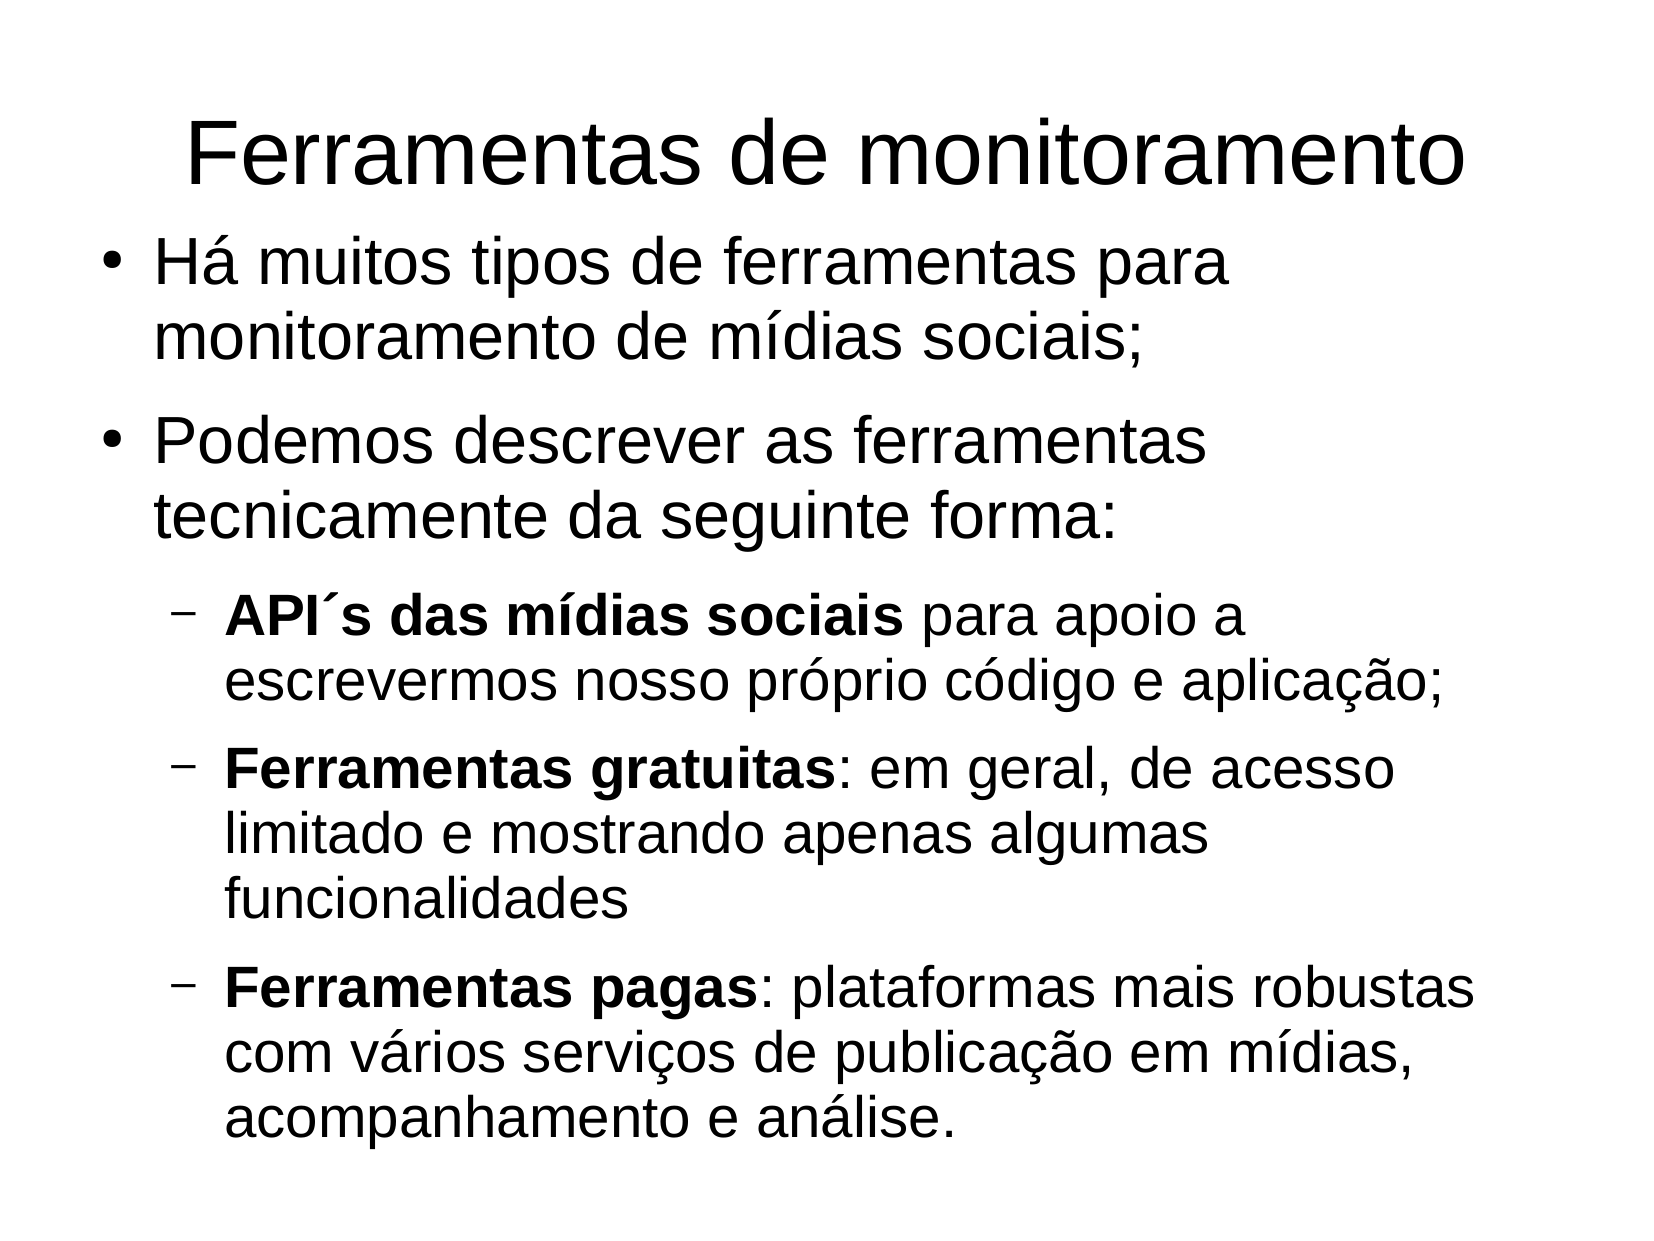

# Ferramentas de monitoramento
Há muitos tipos de ferramentas para monitoramento de mídias sociais;
Podemos descrever as ferramentas tecnicamente da seguinte forma:
API´s das mídias sociais para apoio a escrevermos nosso próprio código e aplicação;
Ferramentas gratuitas: em geral, de acesso limitado e mostrando apenas algumas funcionalidades
Ferramentas pagas: plataformas mais robustas com vários serviços de publicação em mídias, acompanhamento e análise.